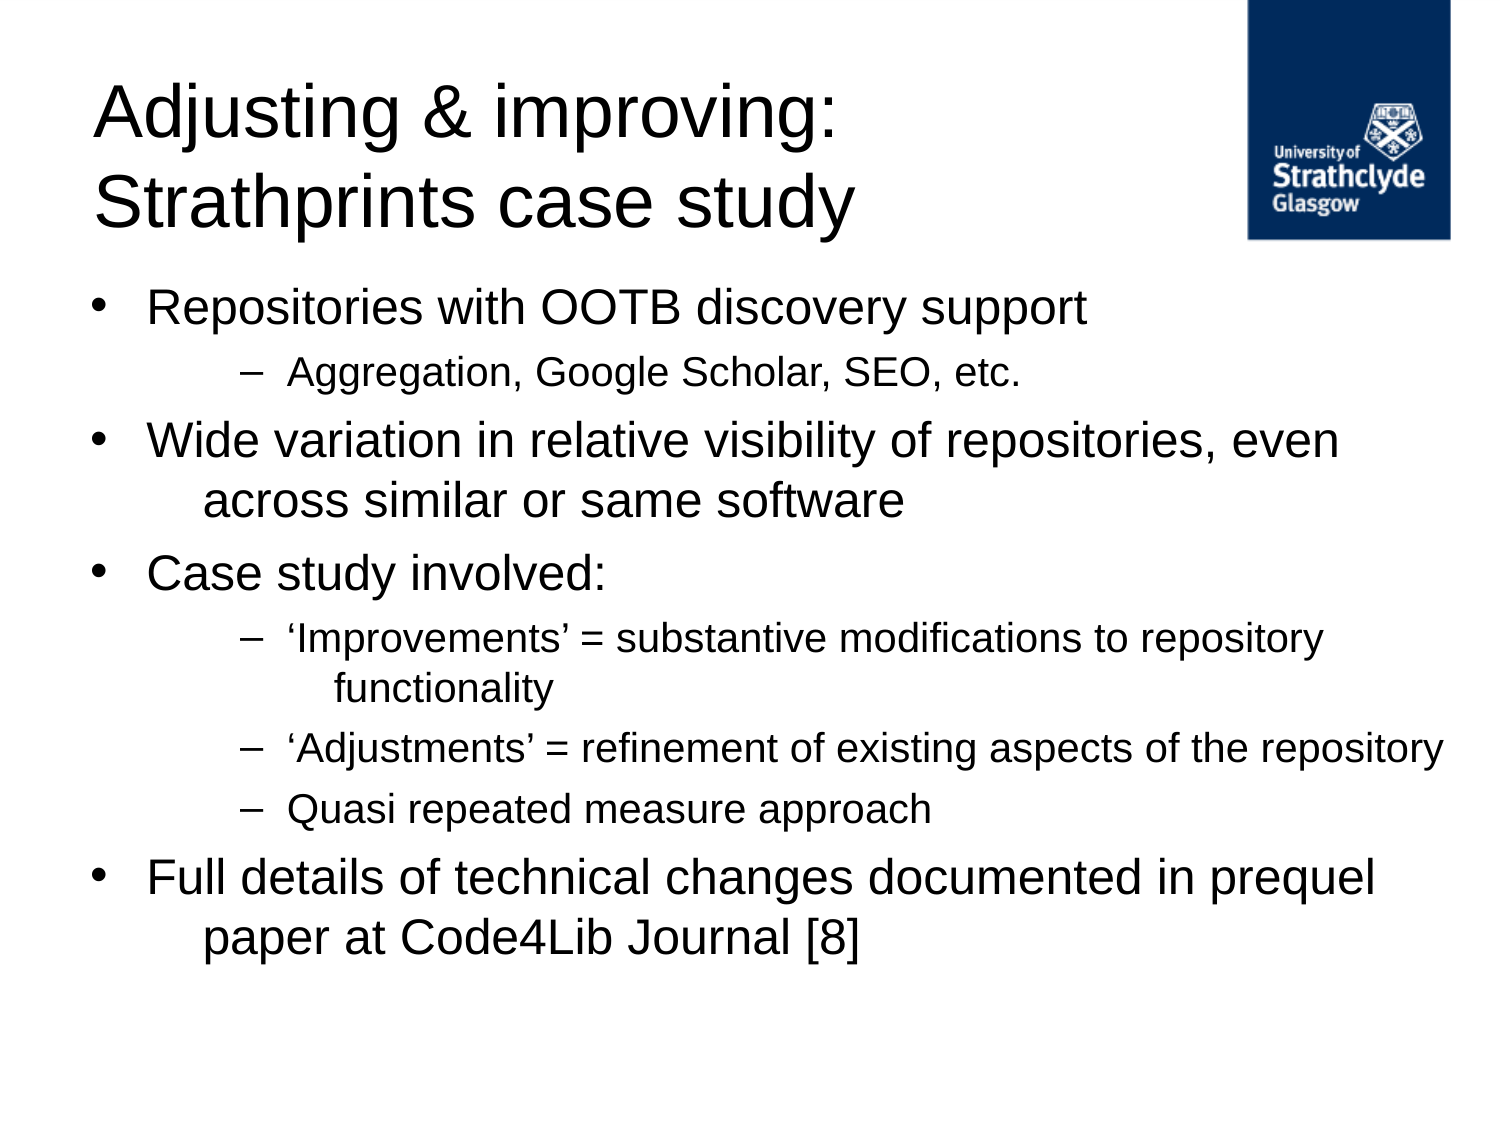

Adjusting & improving:
Strathprints case study
# Repositories with OOTB discovery support
Aggregation, Google Scholar, SEO, etc.
Wide variation in relative visibility of repositories, even across similar or same software
Case study involved:
‘Improvements’ = substantive modifications to repository functionality
‘Adjustments’ = refinement of existing aspects of the repository
Quasi repeated measure approach
Full details of technical changes documented in prequel paper at Code4Lib Journal [8]